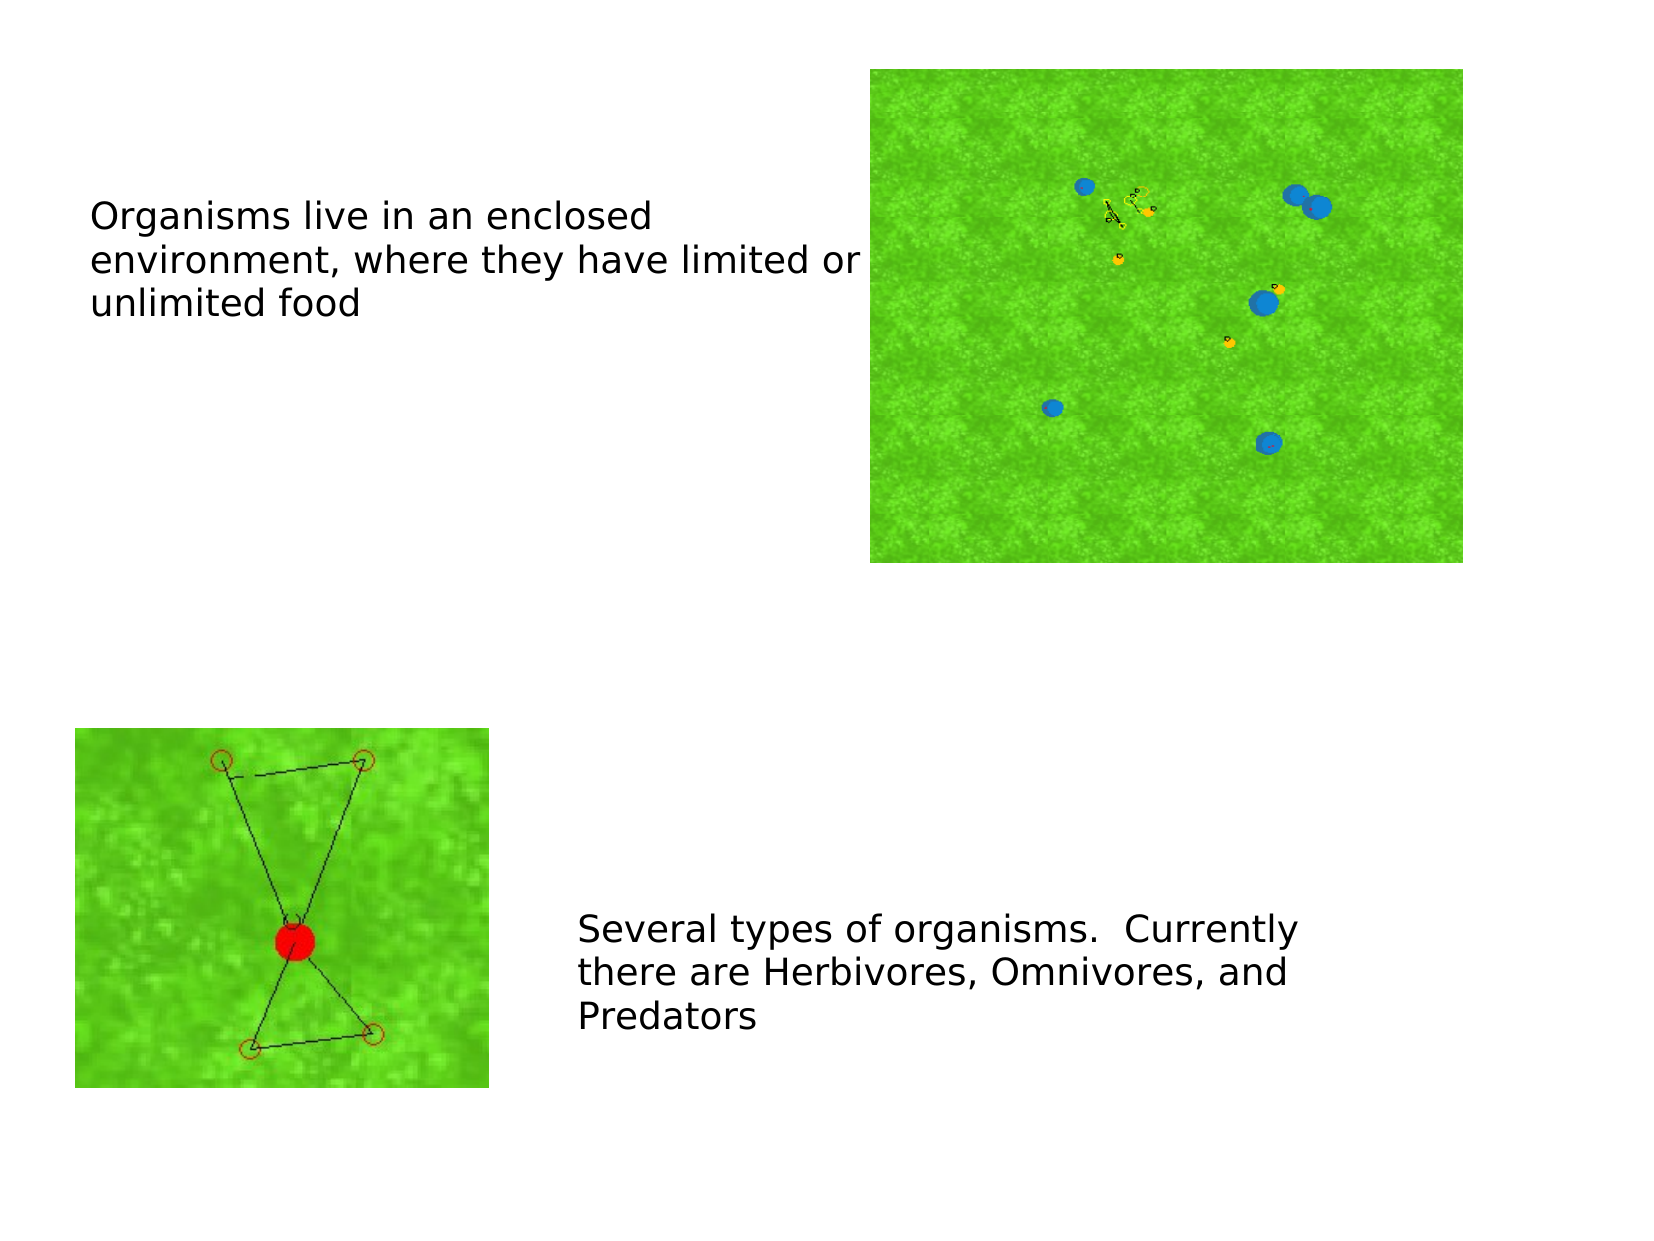

Organisms live in an enclosed environment, where they have limited or unlimited food
Several types of organisms. Currently there are Herbivores, Omnivores, and Predators